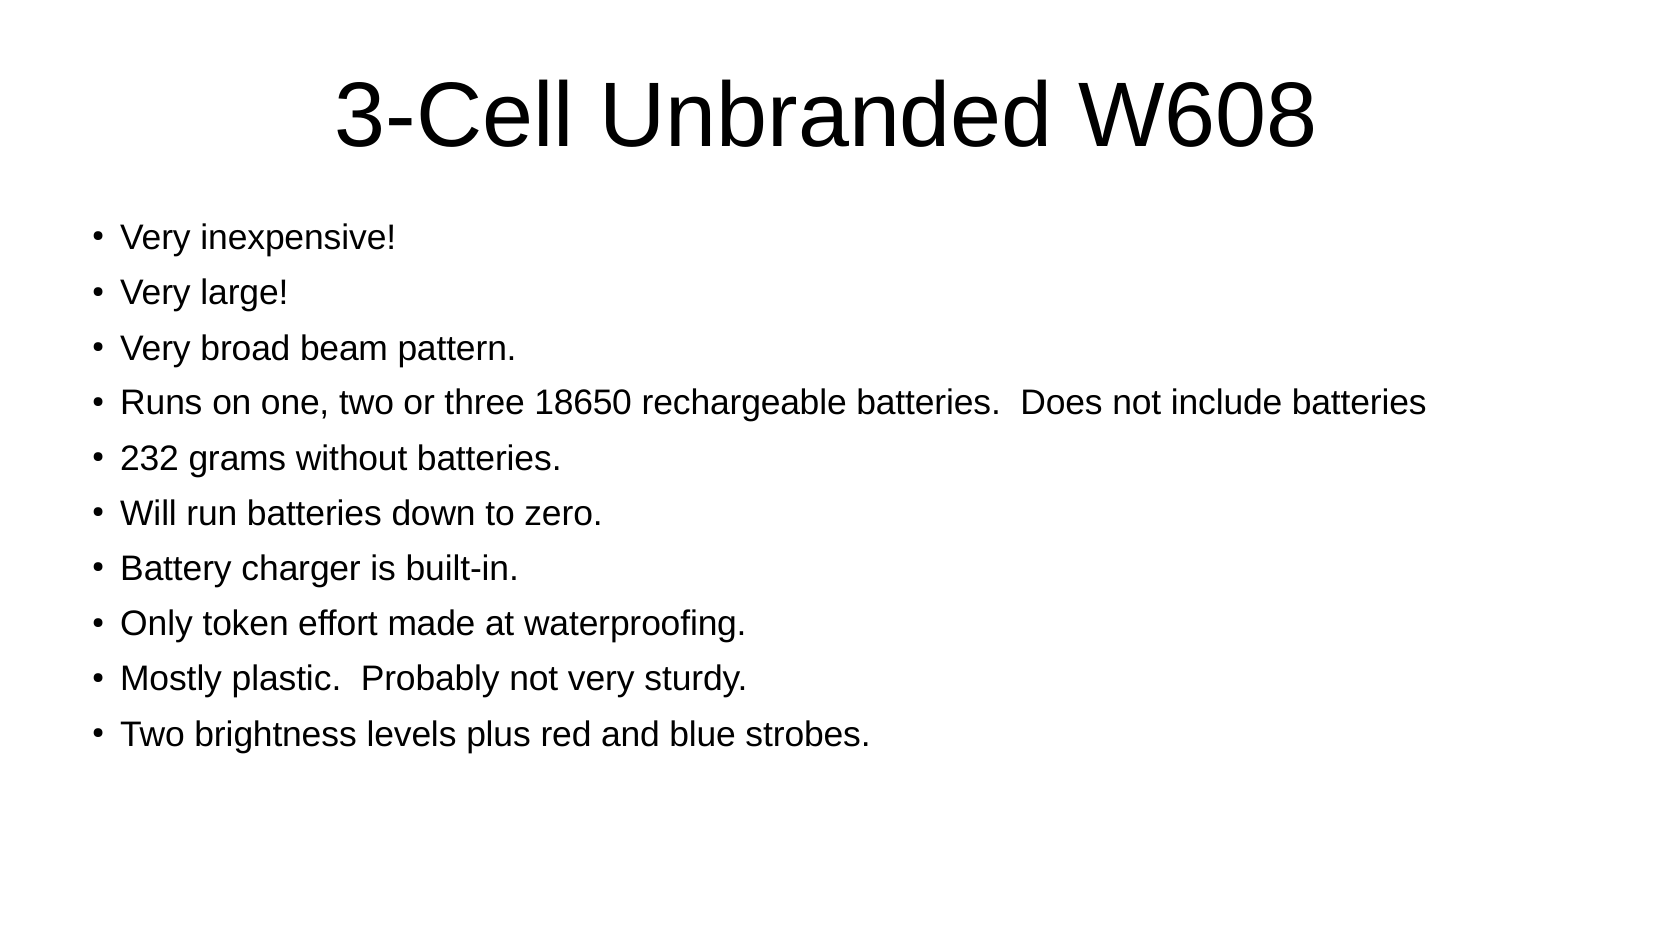

# 3-Cell Unbranded W608
Very inexpensive!
Very large!
Very broad beam pattern.
Runs on one, two or three 18650 rechargeable batteries. Does not include batteries
232 grams without batteries.
Will run batteries down to zero.
Battery charger is built-in.
Only token effort made at waterproofing.
Mostly plastic. Probably not very sturdy.
Two brightness levels plus red and blue strobes.